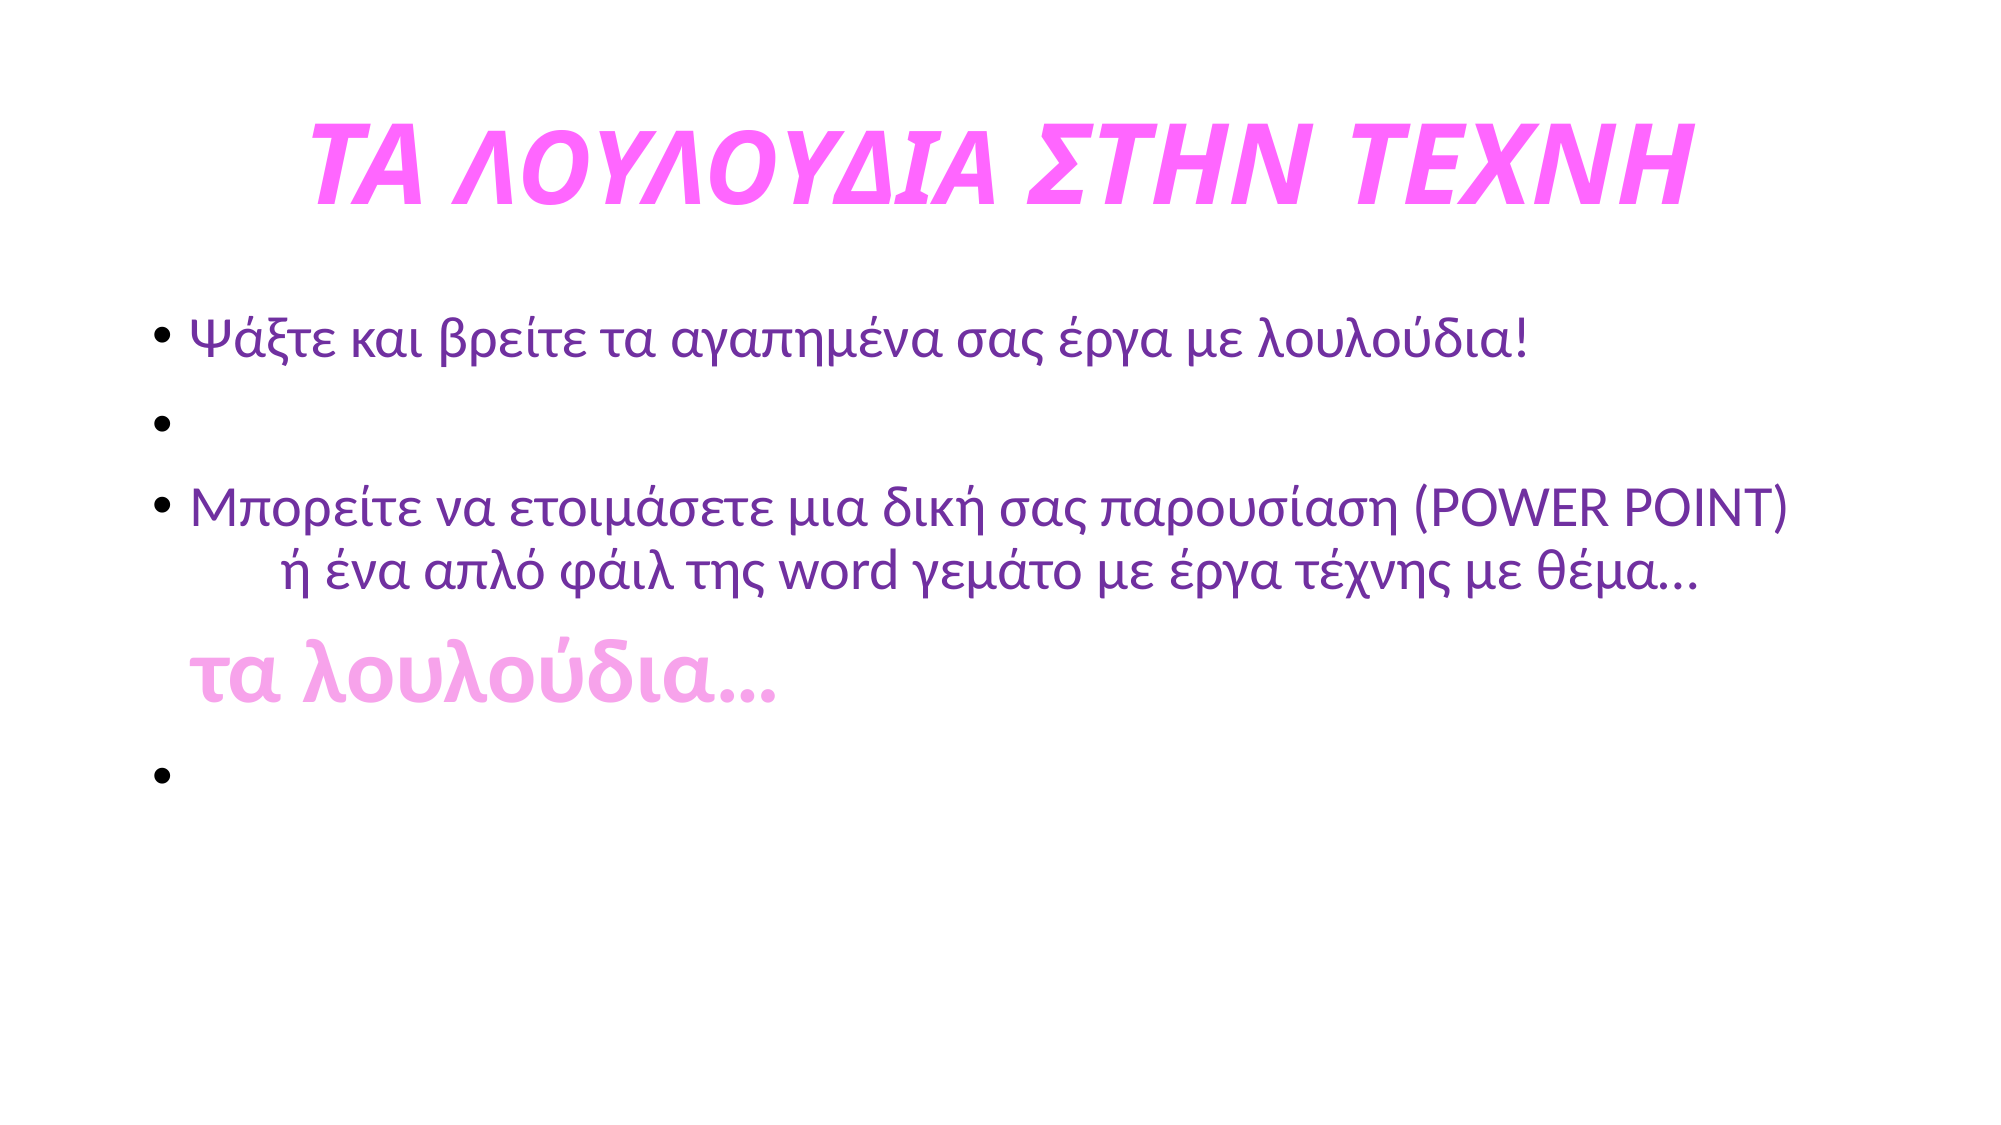

# ΤΑ ΛΟΥΛΟΥΔΙΑ ΣΤΗΝ ΤΕΧΝΗ
Ψάξτε και βρείτε τα αγαπημένα σας έργα με λουλούδια!
Μπορείτε να ετοιμάσετε μια δική σας παρουσίαση (POWER POINT) ή ένα απλό φάιλ της word γεμάτο με έργα τέχνης με θέμα…
 τα λουλούδια…